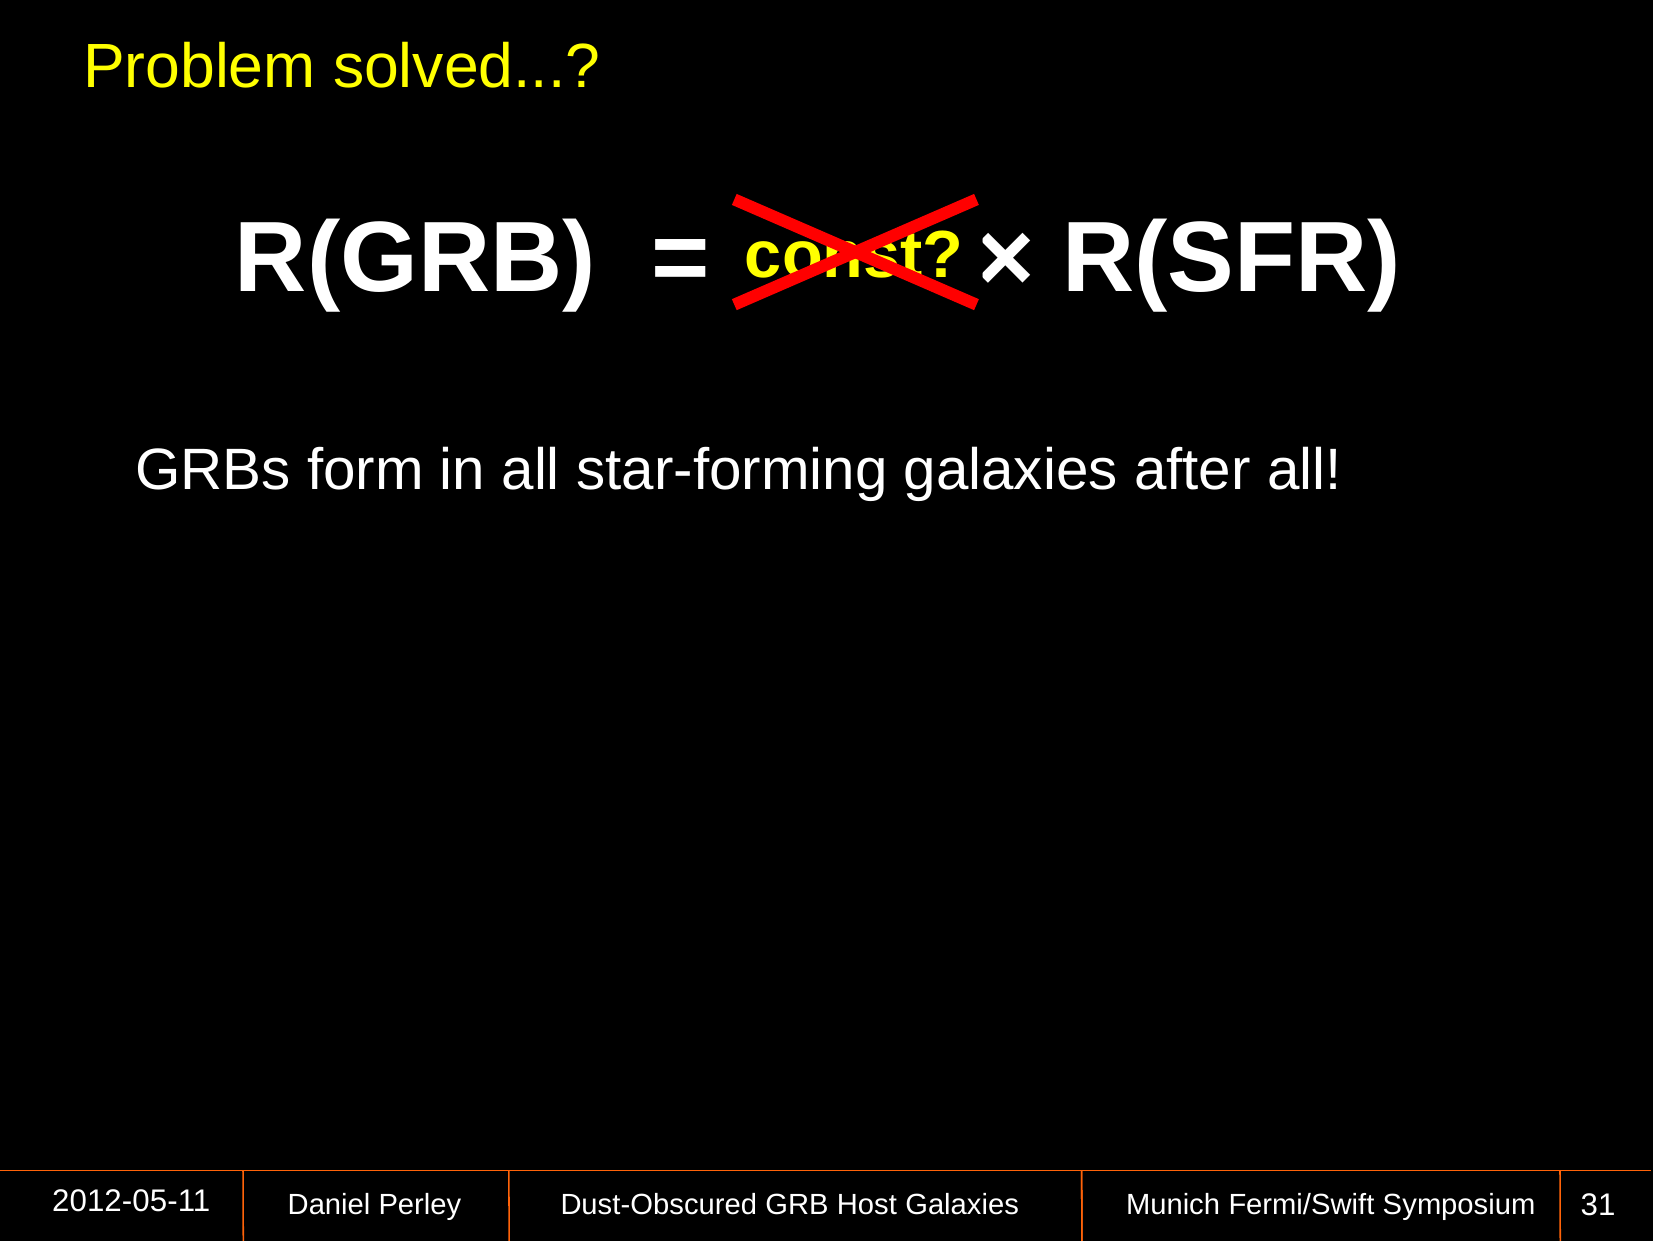

# Problem solved...?
R(GRB) = ??? × R(SFR)
const?
const?
GRBs form in all star-forming galaxies after all!
2012-05-11
31